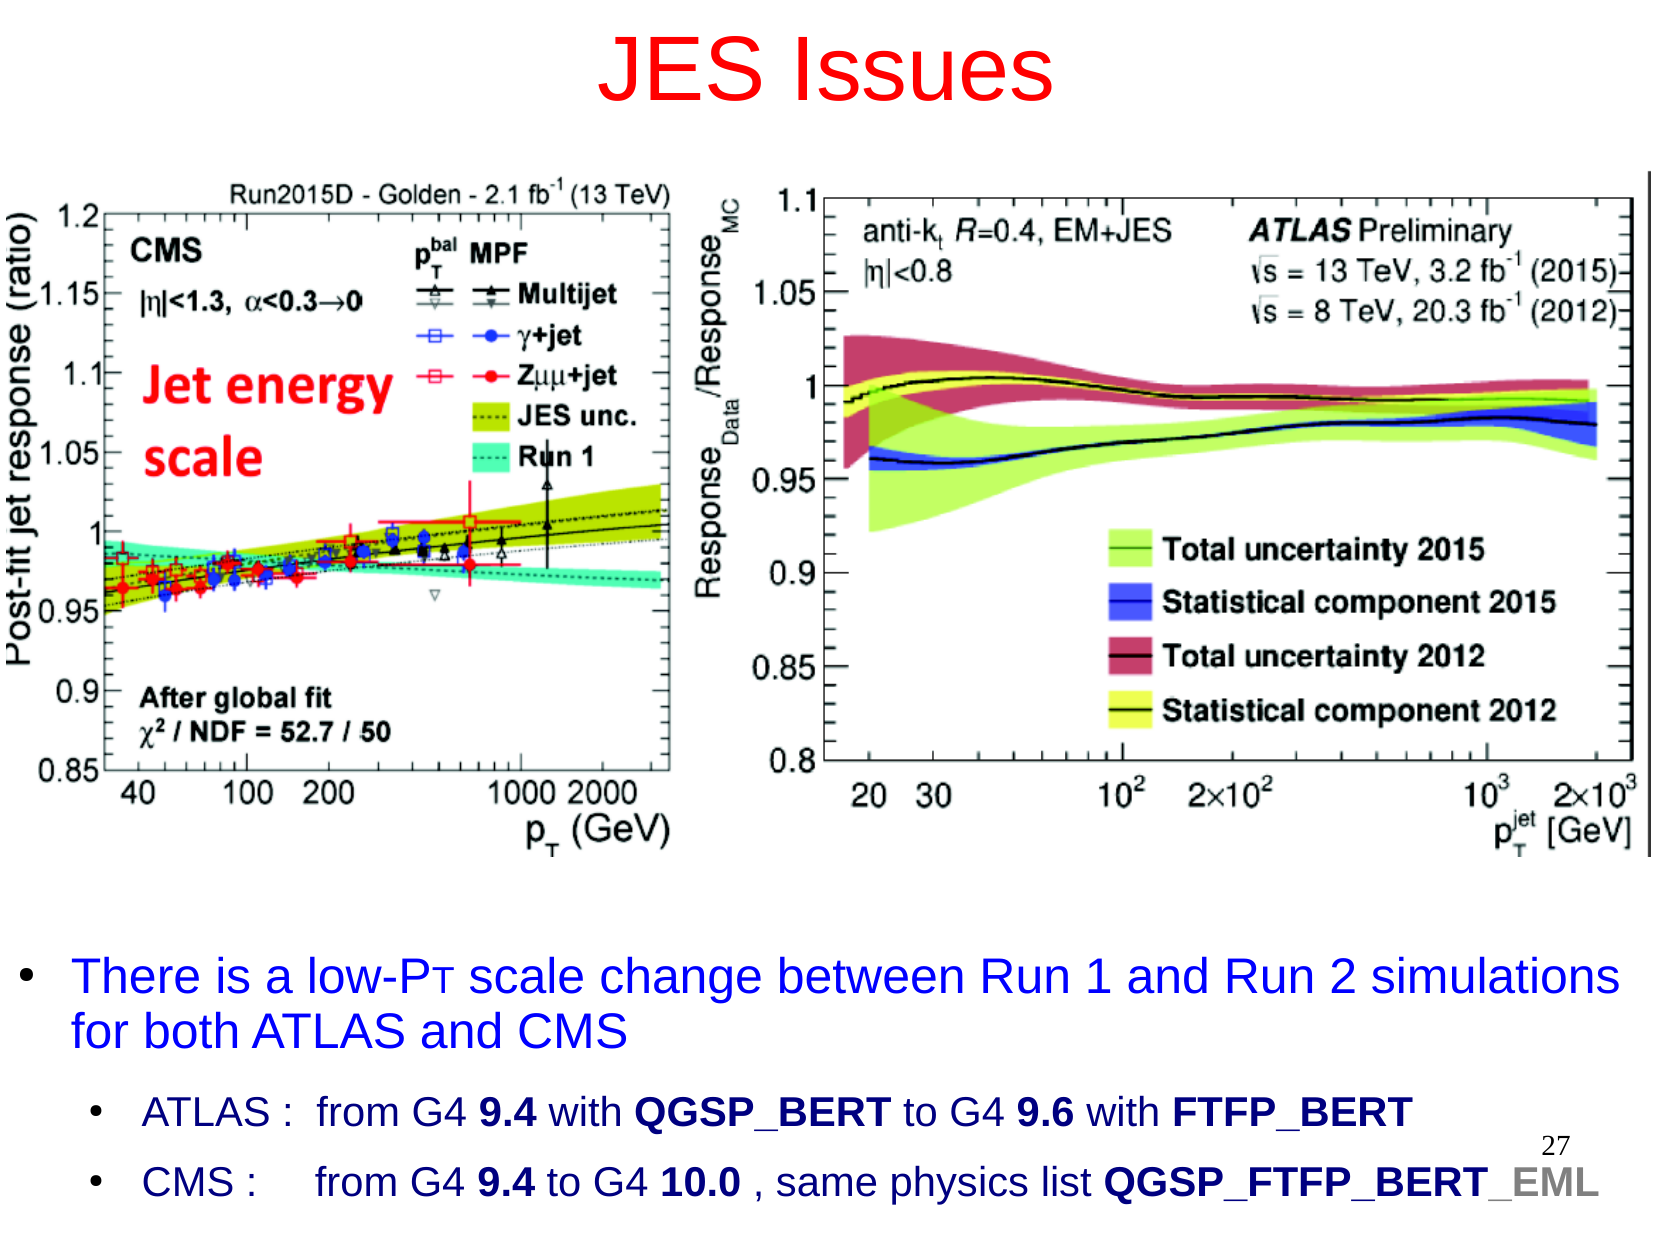

# JES Issues
There is a low-PT scale change between Run 1 and Run 2 simulations for both ATLAS and CMS
ATLAS : from G4 9.4 with QGSP_BERT to G4 9.6 with FTFP_BERT
CMS : from G4 9.4 to G4 10.0 , same physics list QGSP_FTFP_BERT_EML
27